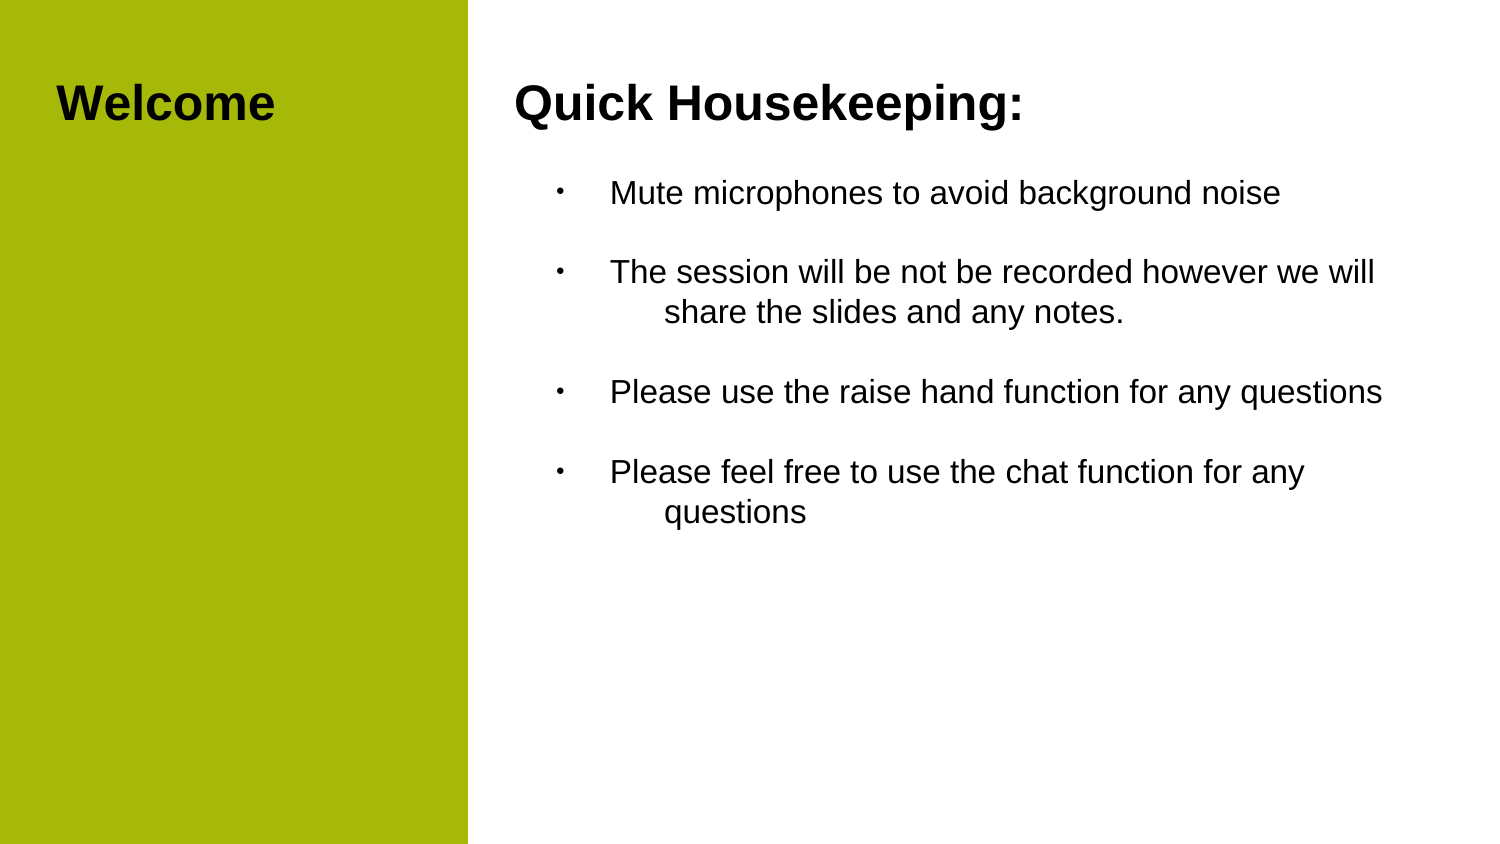

Welcome
# Quick Housekeeping:
Mute microphones to avoid background noise
The session will be not be recorded however we will share the slides and any notes.
Please use the raise hand function for any questions
Please feel free to use the chat function for any questions